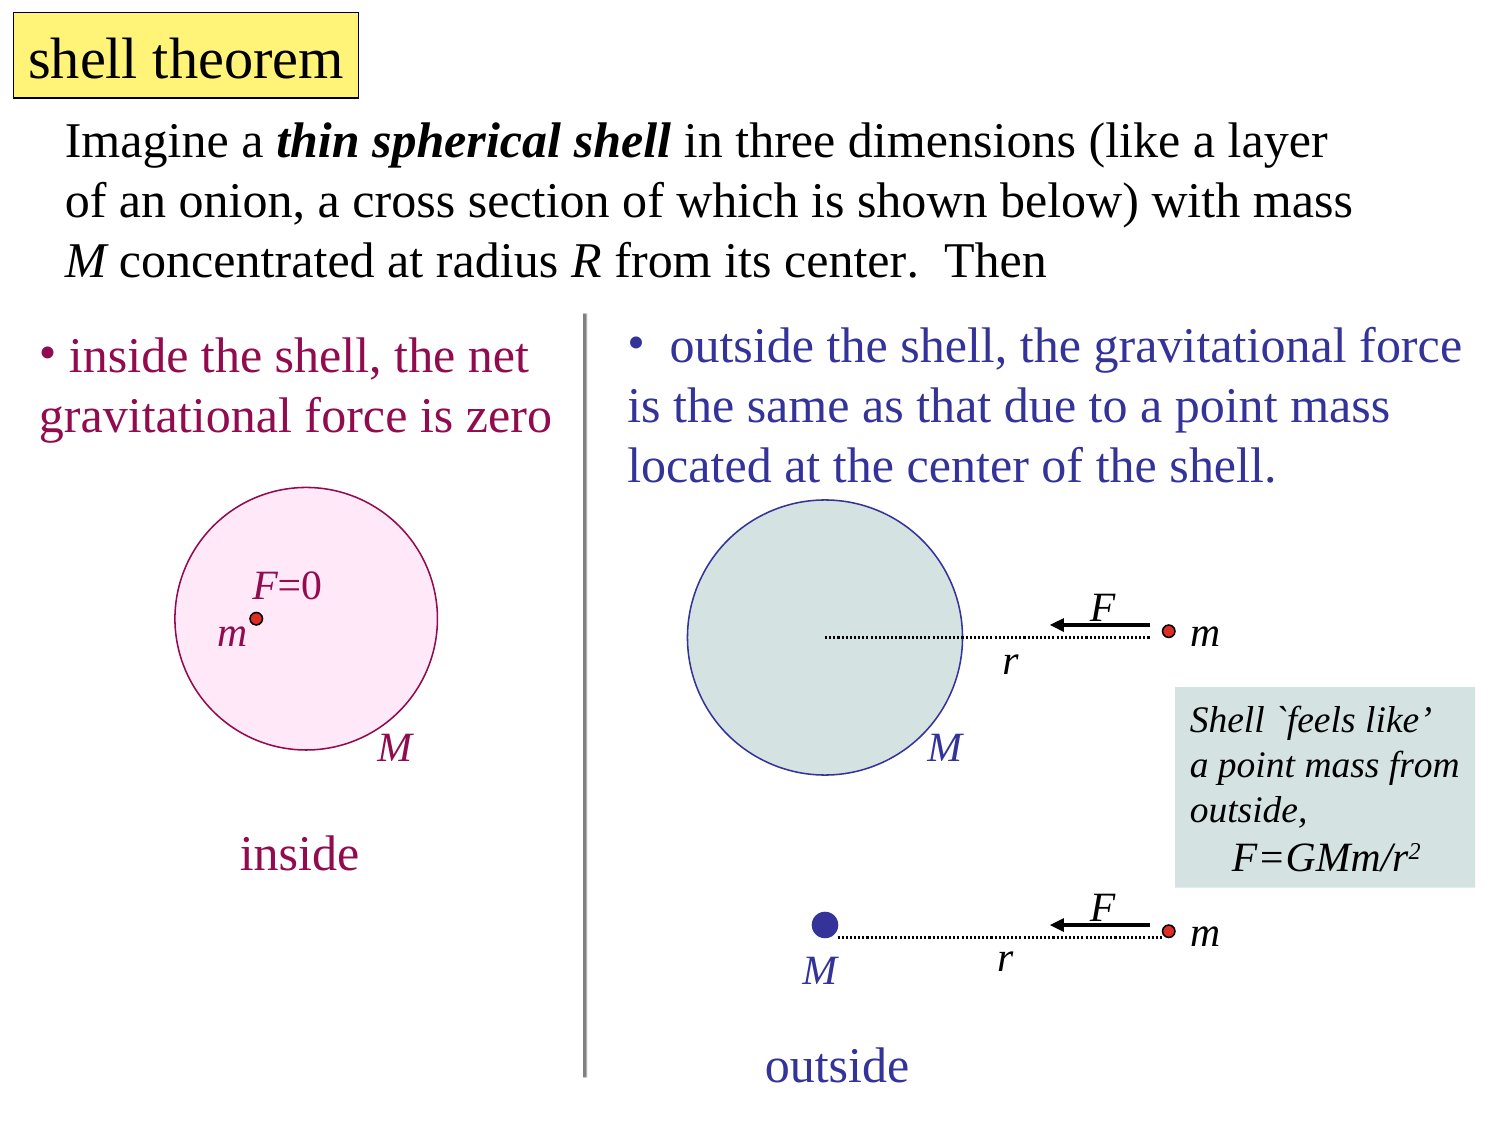

shell theorem
Imagine a thin spherical shell in three dimensions (like a layer of an onion, a cross section of which is shown below) with mass M concentrated at radius R from its center. Then
 outside the shell, the gravitational force is the same as that due to a point mass located at the center of the shell.
 inside the shell, the net
gravitational force is zero
F=0
M
inside
F
m
r
M
F
m
r
M
outside
m
Shell `feels like’ a point mass from outside,
 F=GMm/r2